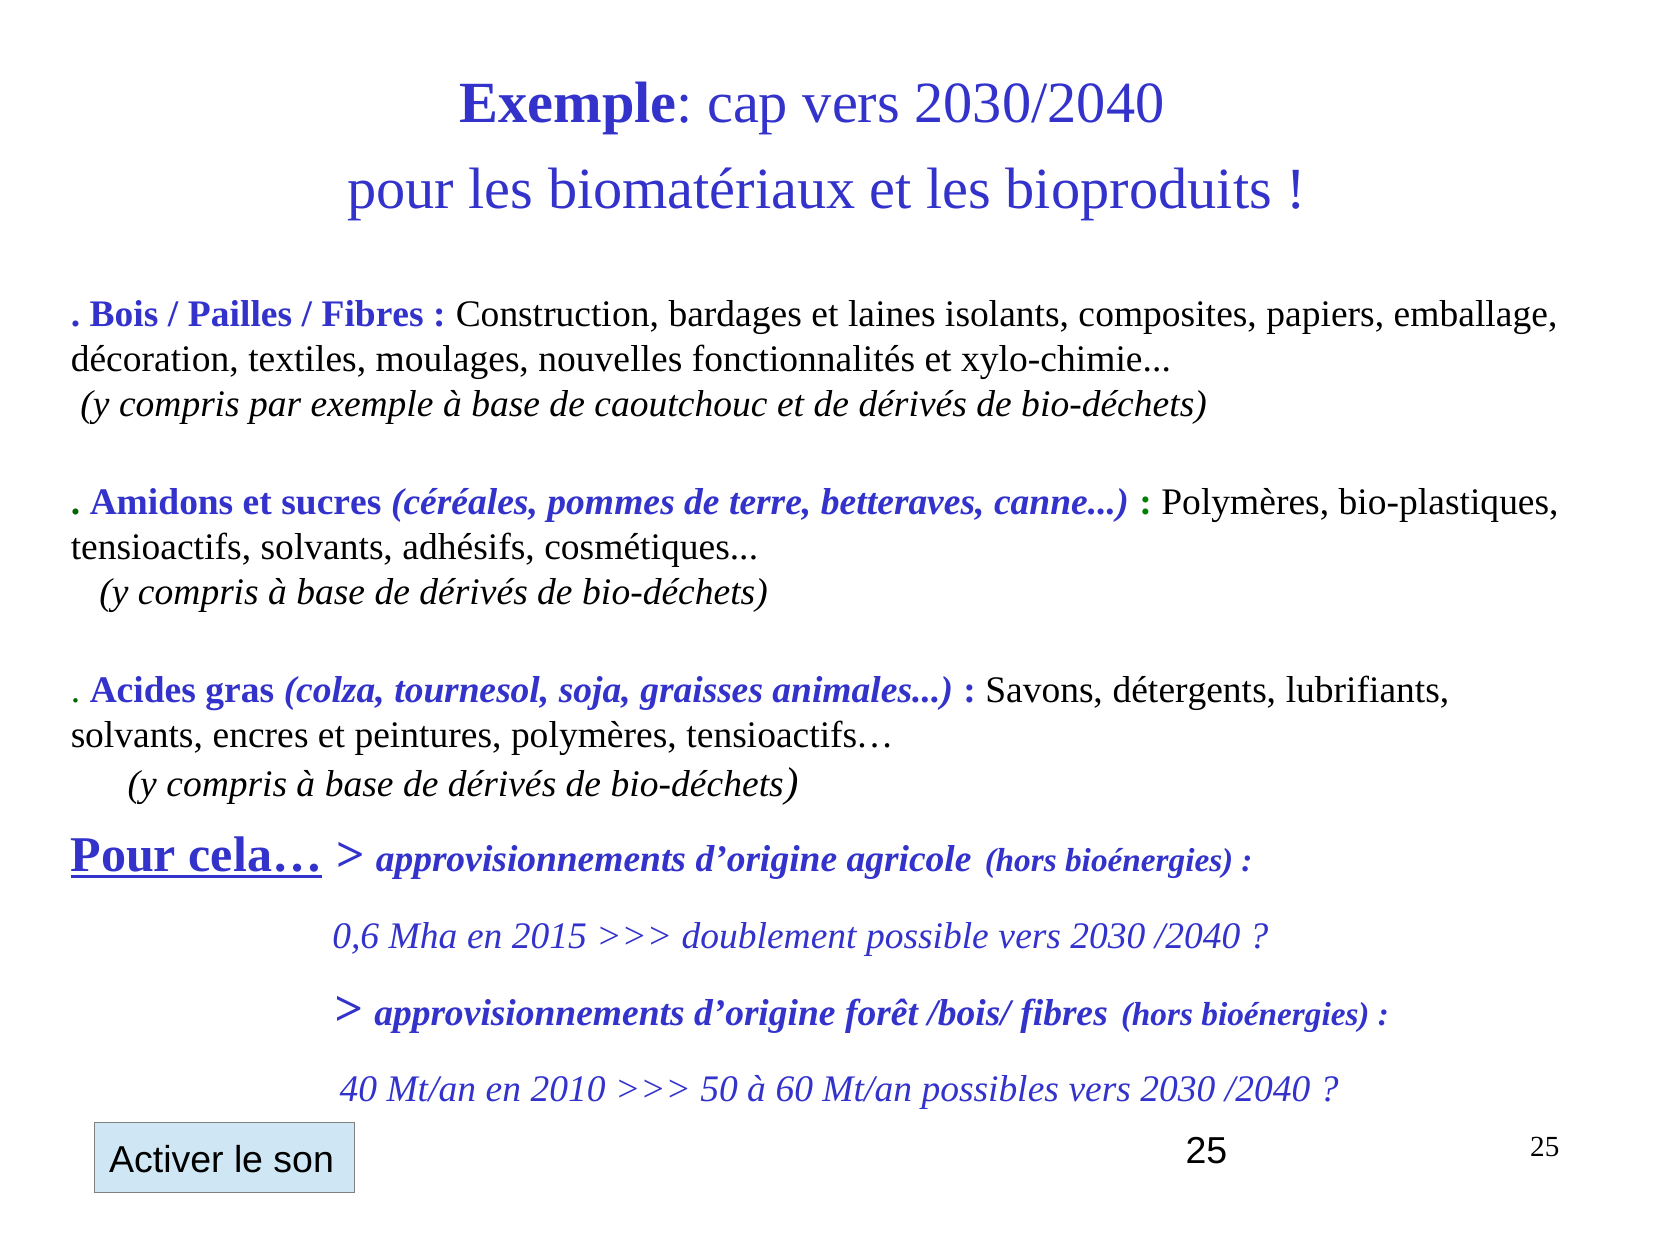

Exemple: cap vers 2030/2040
pour les biomatériaux et les bioproduits !
. Bois / Pailles / Fibres : Construction, bardages et laines isolants, composites, papiers, emballage, décoration, textiles, moulages, nouvelles fonctionnalités et xylo-chimie... (y compris par exemple à base de caoutchouc et de dérivés de bio-déchets)
. Amidons et sucres (céréales, pommes de terre, betteraves, canne...) : Polymères, bio-plastiques, tensioactifs, solvants, adhésifs, cosmétiques... (y compris à base de dérivés de bio-déchets)
. Acides gras (colza, tournesol, soja, graisses animales...) : Savons, détergents, lubrifiants, solvants, encres et peintures, polymères, tensioactifs… (y compris à base de dérivés de bio-déchets)
Pour cela… > approvisionnements d’origine agricole (hors bioénergies) :
			 0,6 Mha en 2015 >>> doublement possible vers 2030 /2040 ?
 > approvisionnements d’origine forêt /bois/ fibres (hors bioénergies) :
				 40 Mt/an en 2010 >>> 50 à 60 Mt/an possibles vers 2030 /2040 ?
Activer le son